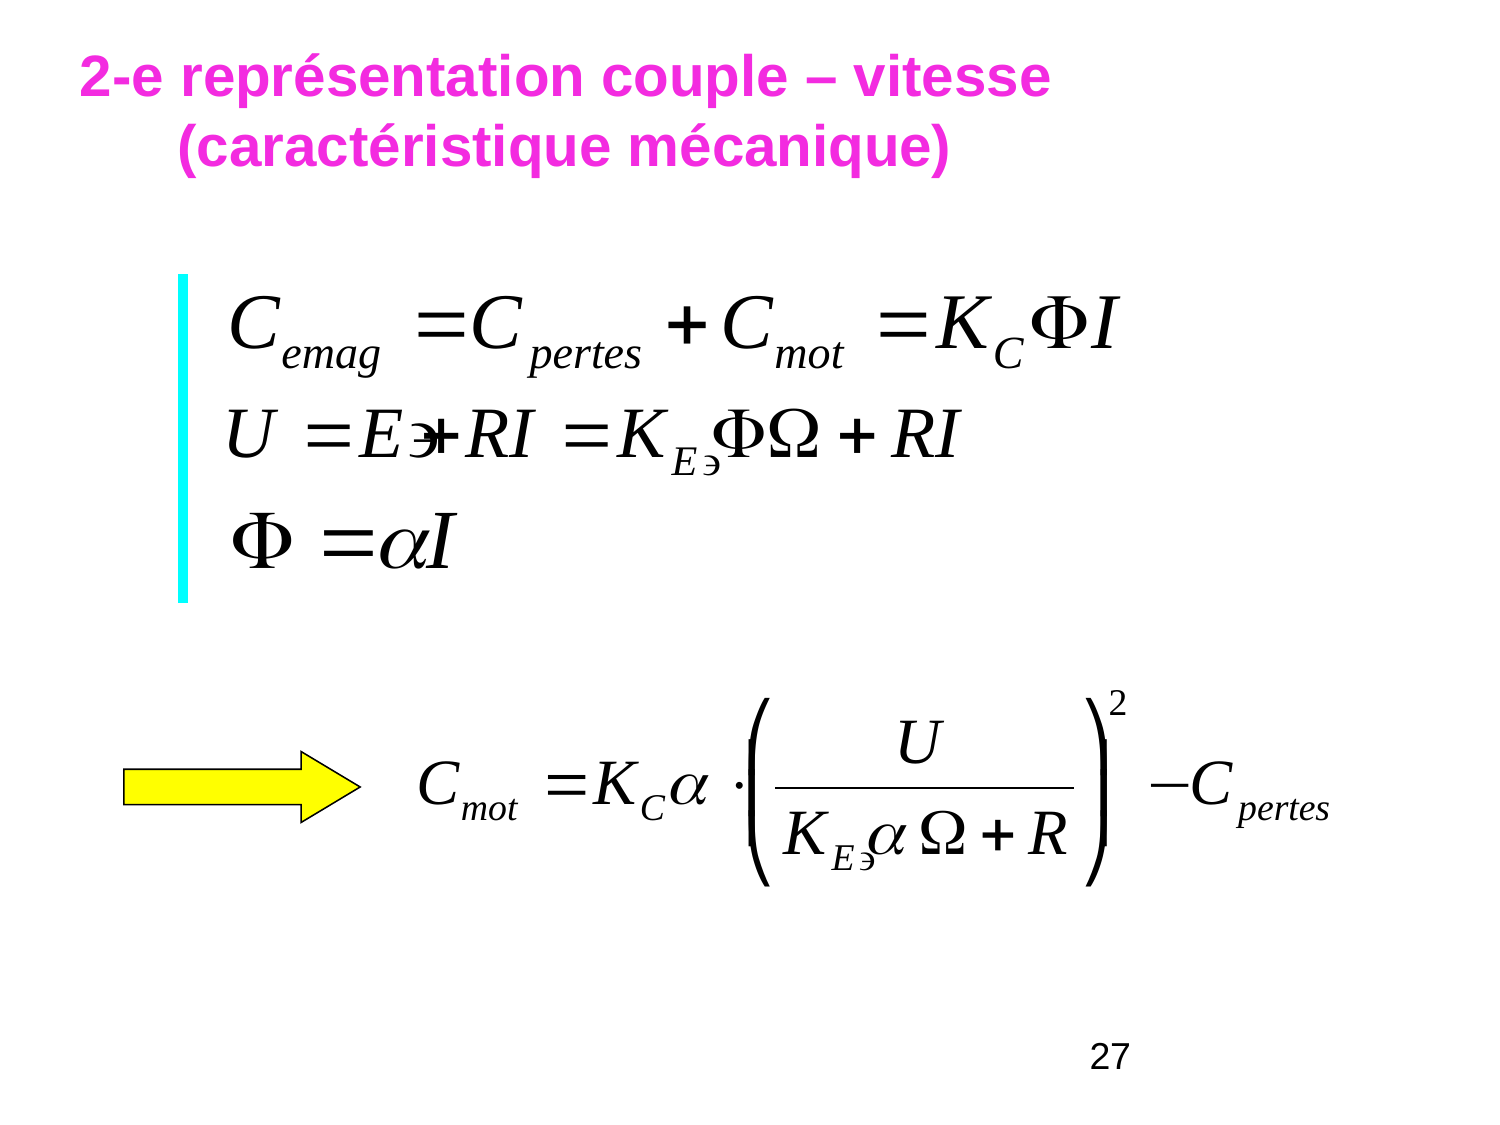

2-e représentation couple – vitesse
 (caractéristique mécanique)
27